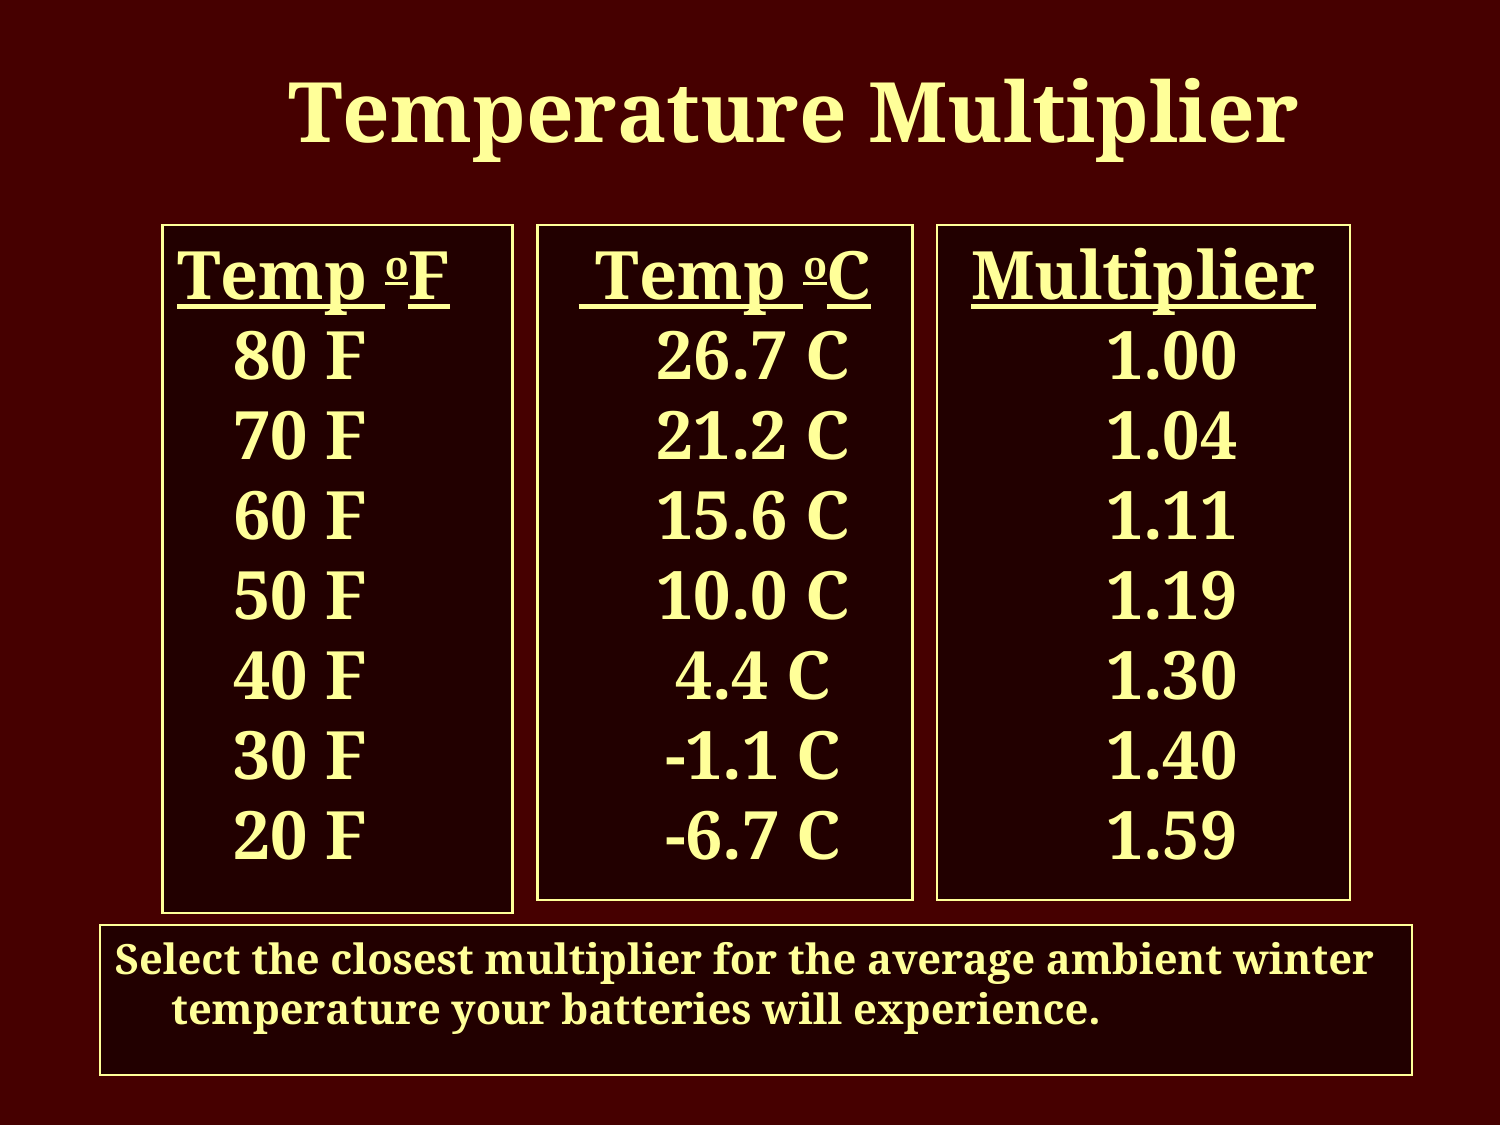

# Temperature Multiplier
Temp oF
80 F
70 F
60 F
50 F
40 F
30 F
20 F
 Temp oC
26.7 C
21.2 C
15.6 C
10.0 C
4.4 C
-1.1 C
-6.7 C
Multiplier
1.00
1.04
1.11
1.19
1.30
1.40
1.59
Select the closest multiplier for the average ambient winter temperature your batteries will experience.
Engineering Photovoltaic Systems
28